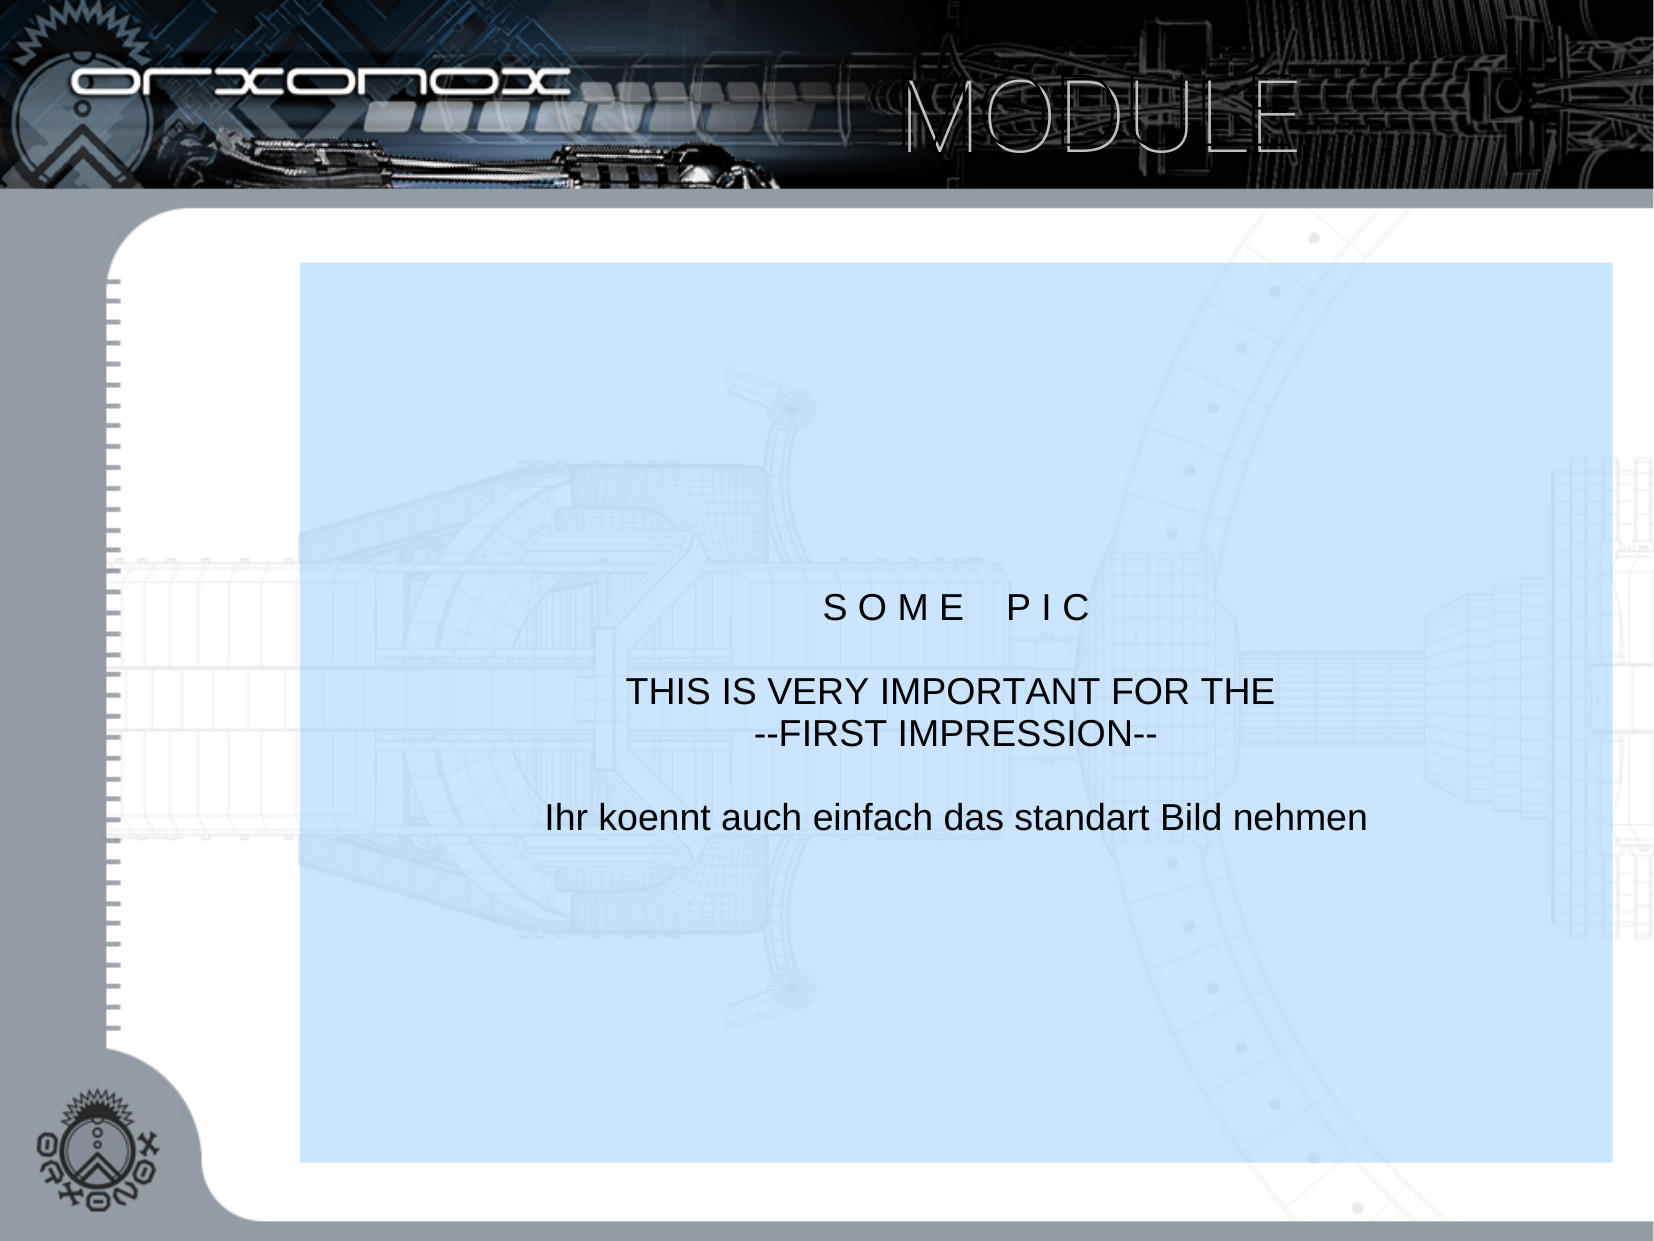

MODULE
S O M E P I C
THIS IS VERY IMPORTANT FOR THE
--FIRST IMPRESSION--
Ihr koennt auch einfach das standart Bild nehmen